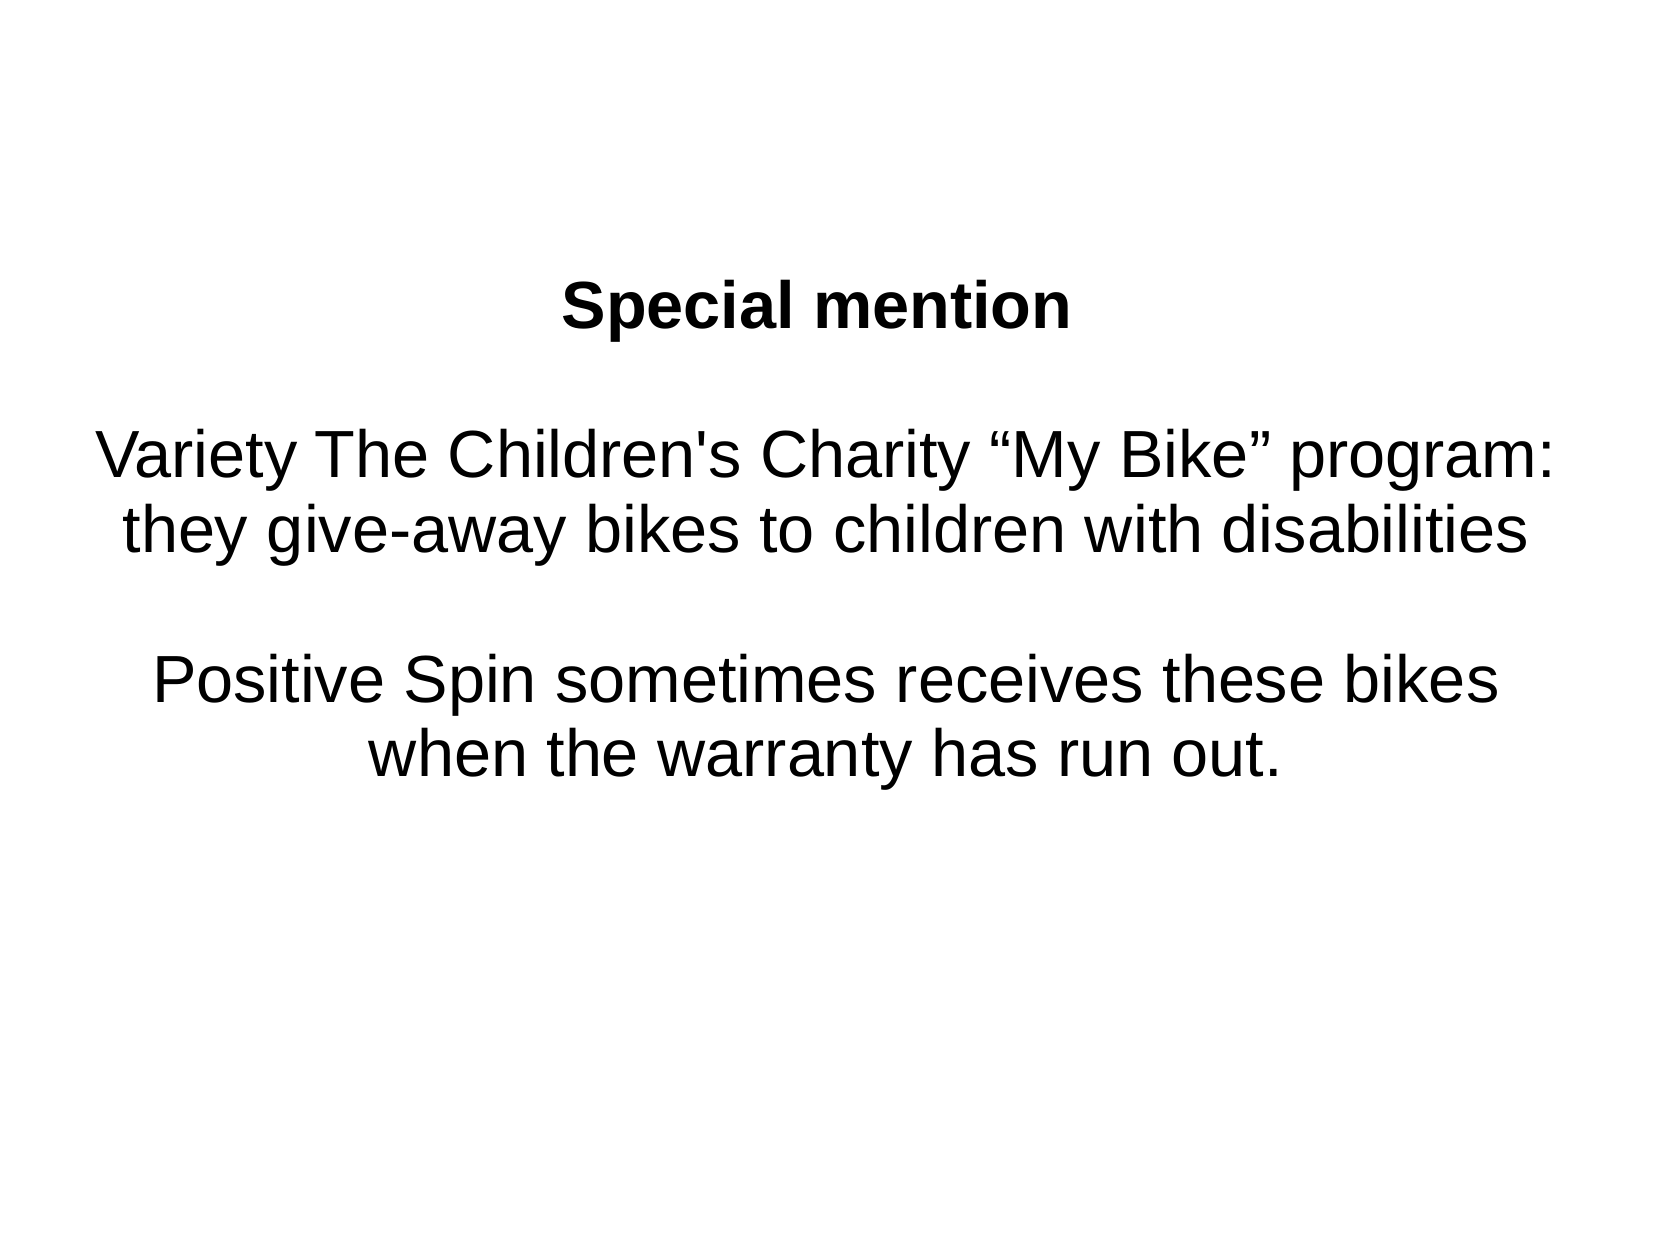

# Special mention
Variety The Children's Charity “My Bike” program: they give-away bikes to children with disabilities
Positive Spin sometimes receives these bikes when the warranty has run out.